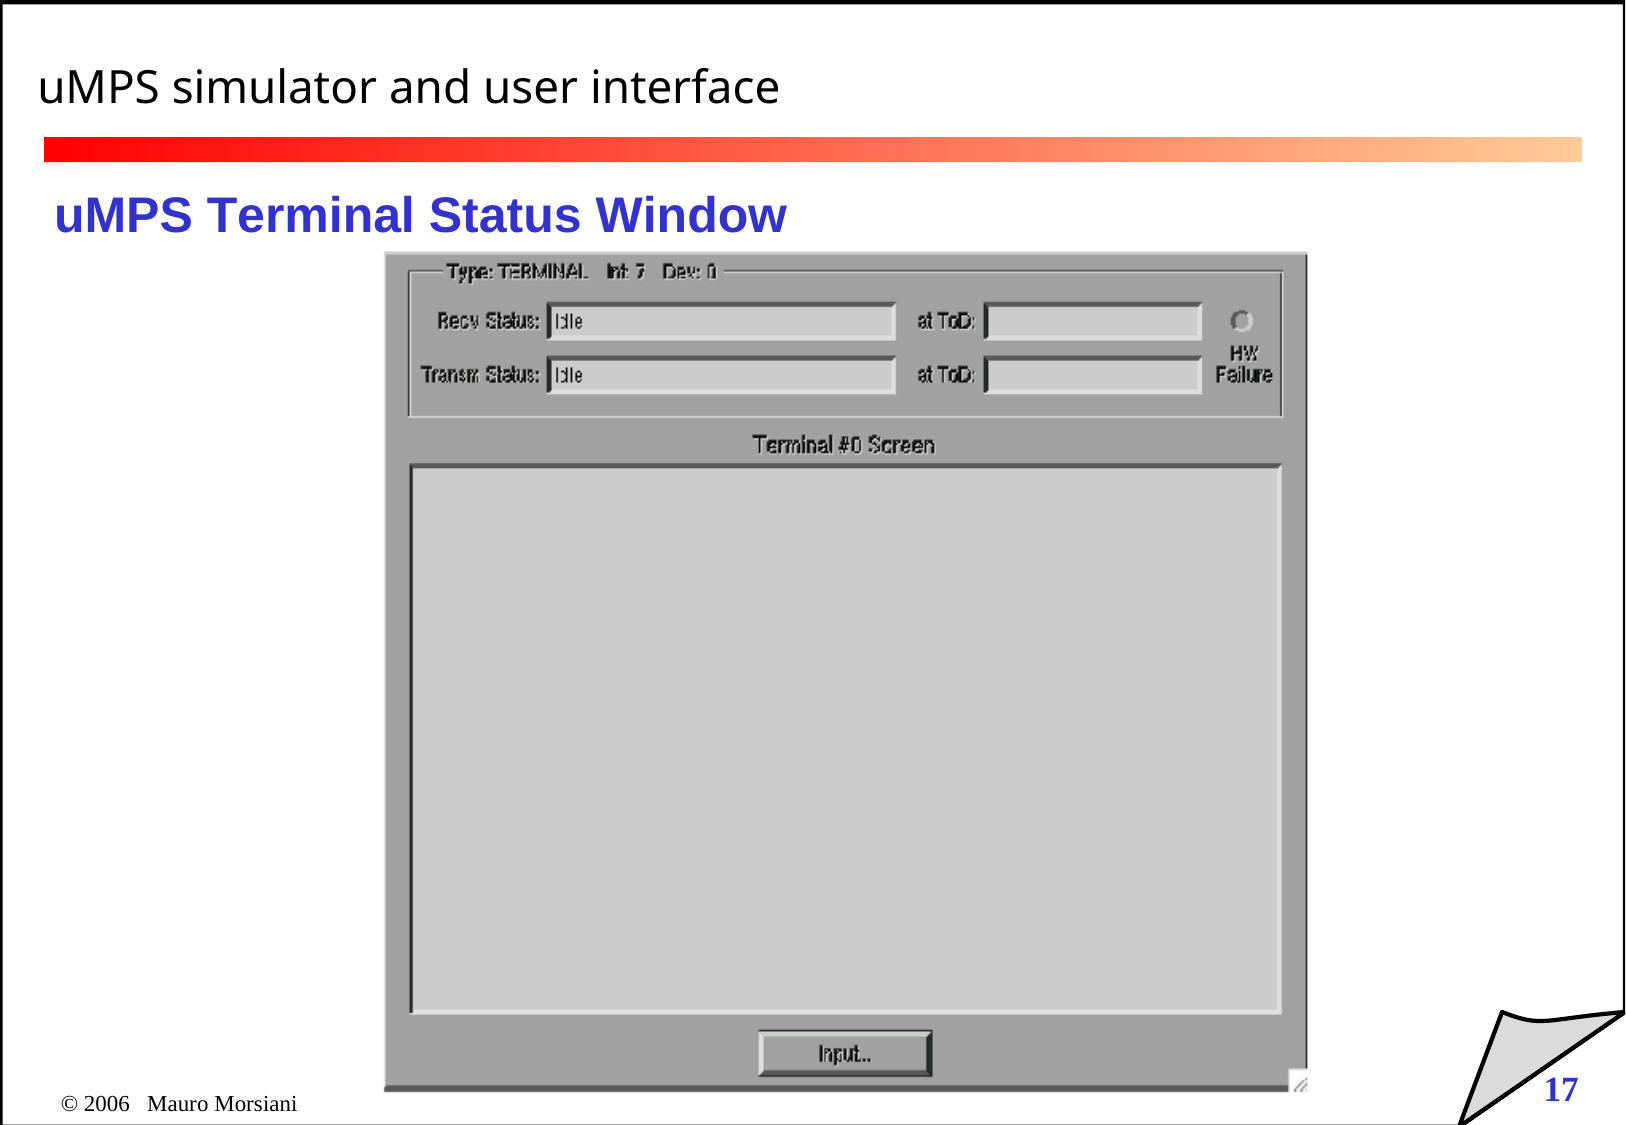

# uMPS simulator and user interface
uMPS Terminal Status Window